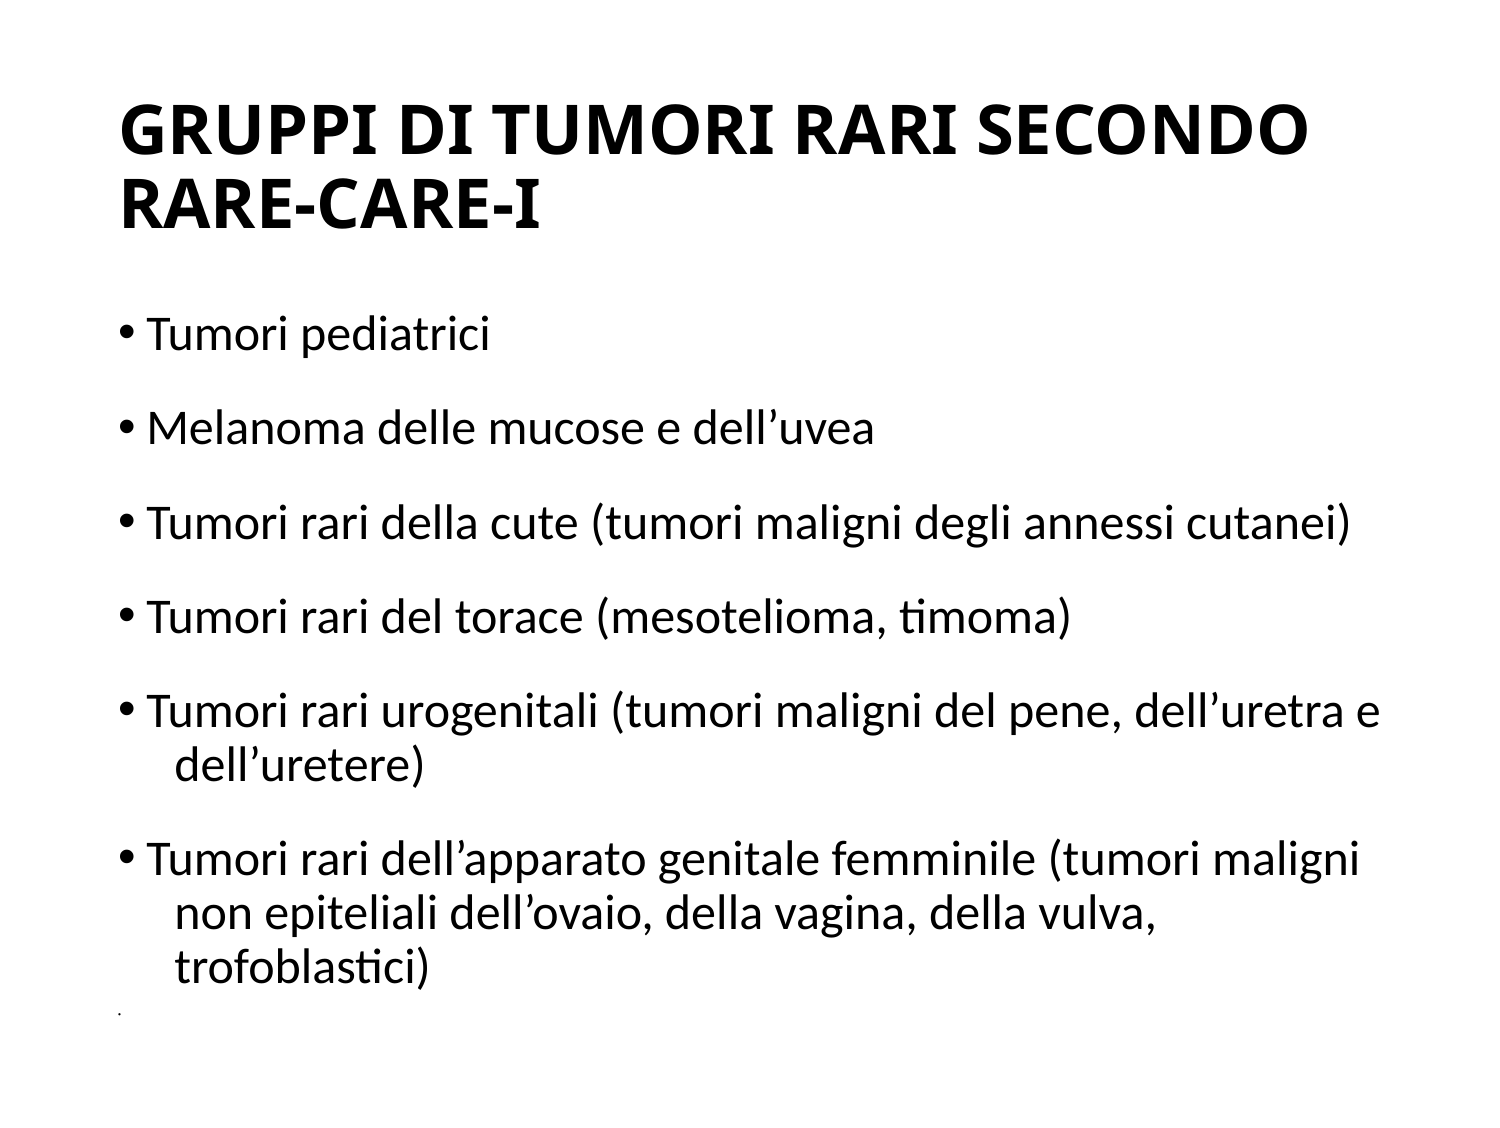

# GRUPPI DI TUMORI RARI SECONDO RARE-CARE-I
Tumori pediatrici
Melanoma delle mucose e dell’uvea
Tumori rari della cute (tumori maligni degli annessi cutanei)
Tumori rari del torace (mesotelioma, timoma)
Tumori rari urogenitali (tumori maligni del pene, dell’uretra e dell’uretere)
Tumori rari dell’apparato genitale femminile (tumori maligni non epiteliali dell’ovaio, della vagina, della vulva, trofoblastici)